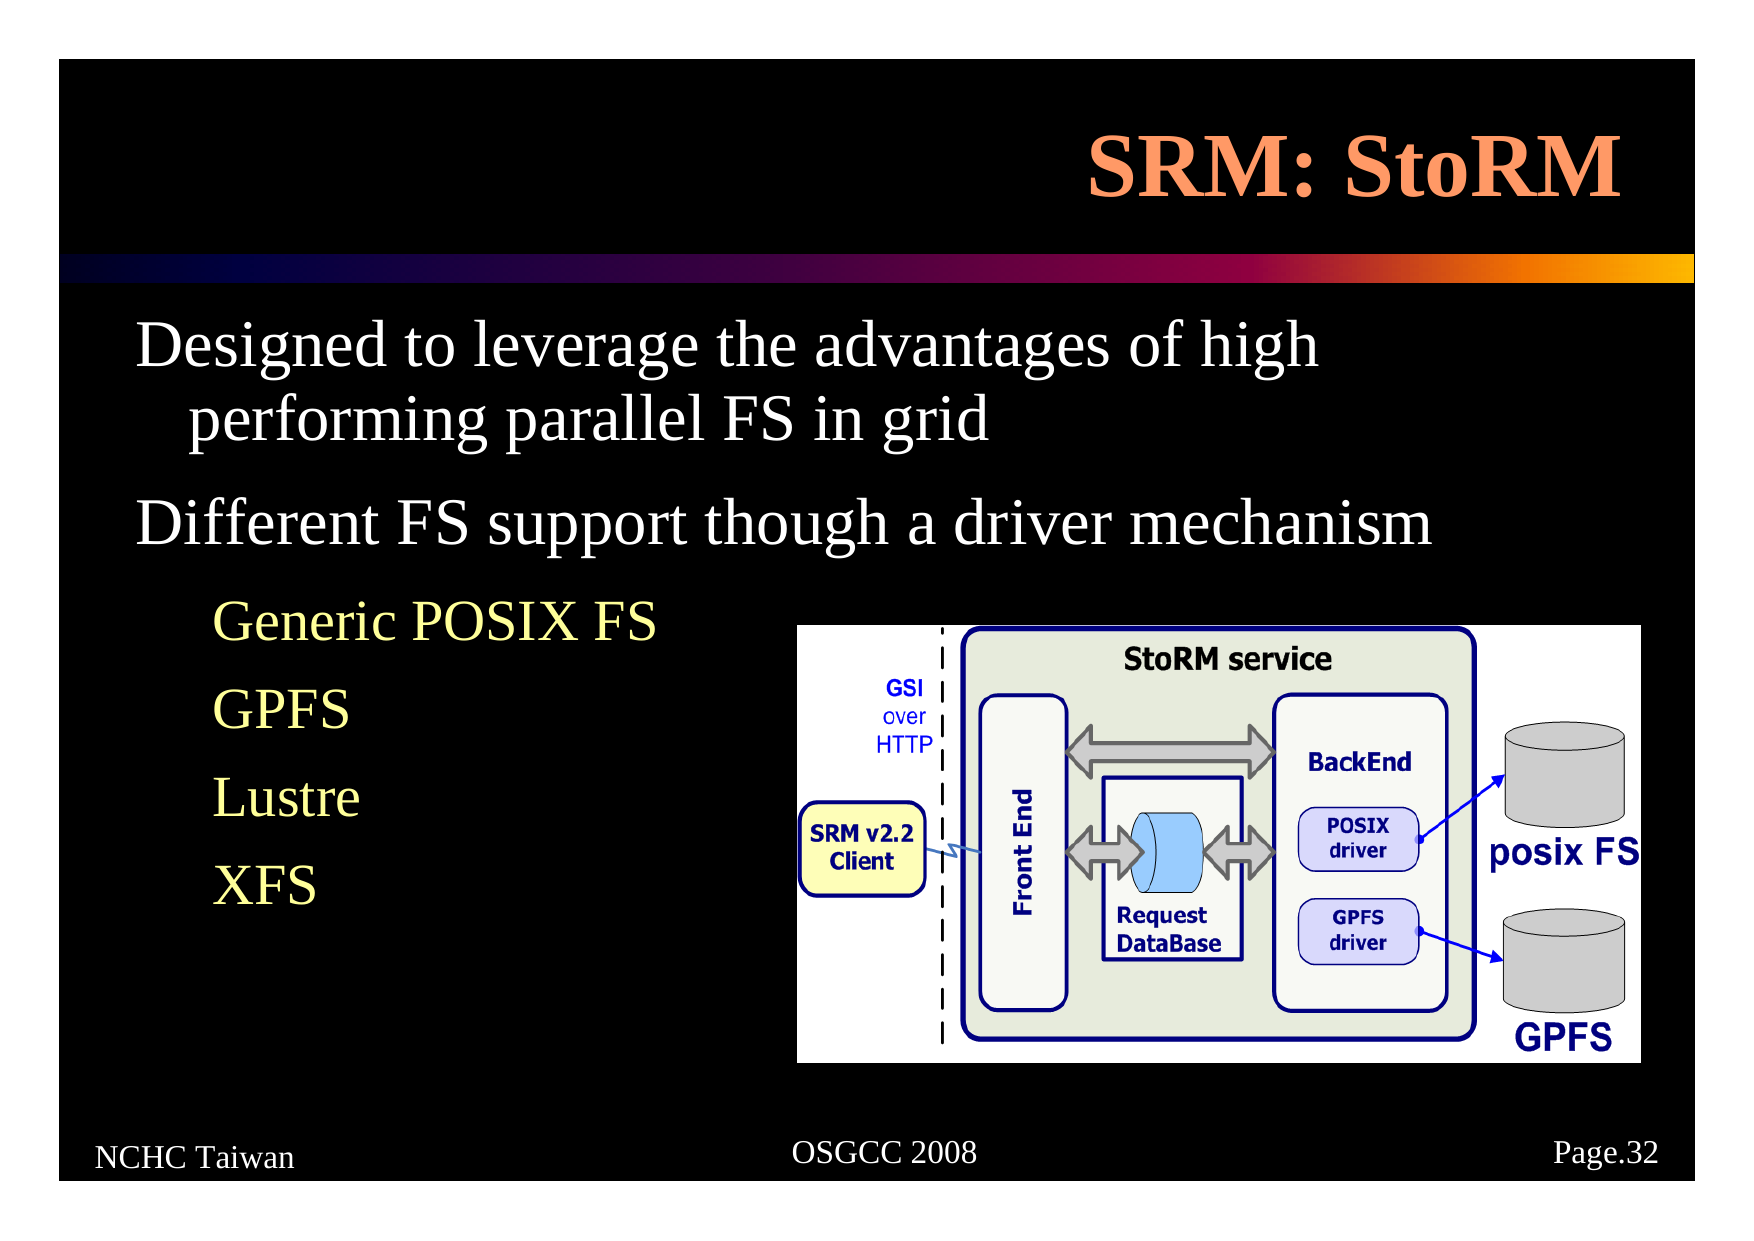

# SRM: StoRM
Designed to leverage the advantages of high performing parallel FS in grid
Different FS support though a driver mechanism
Generic POSIX FS
GPFS
Lustre
XFS